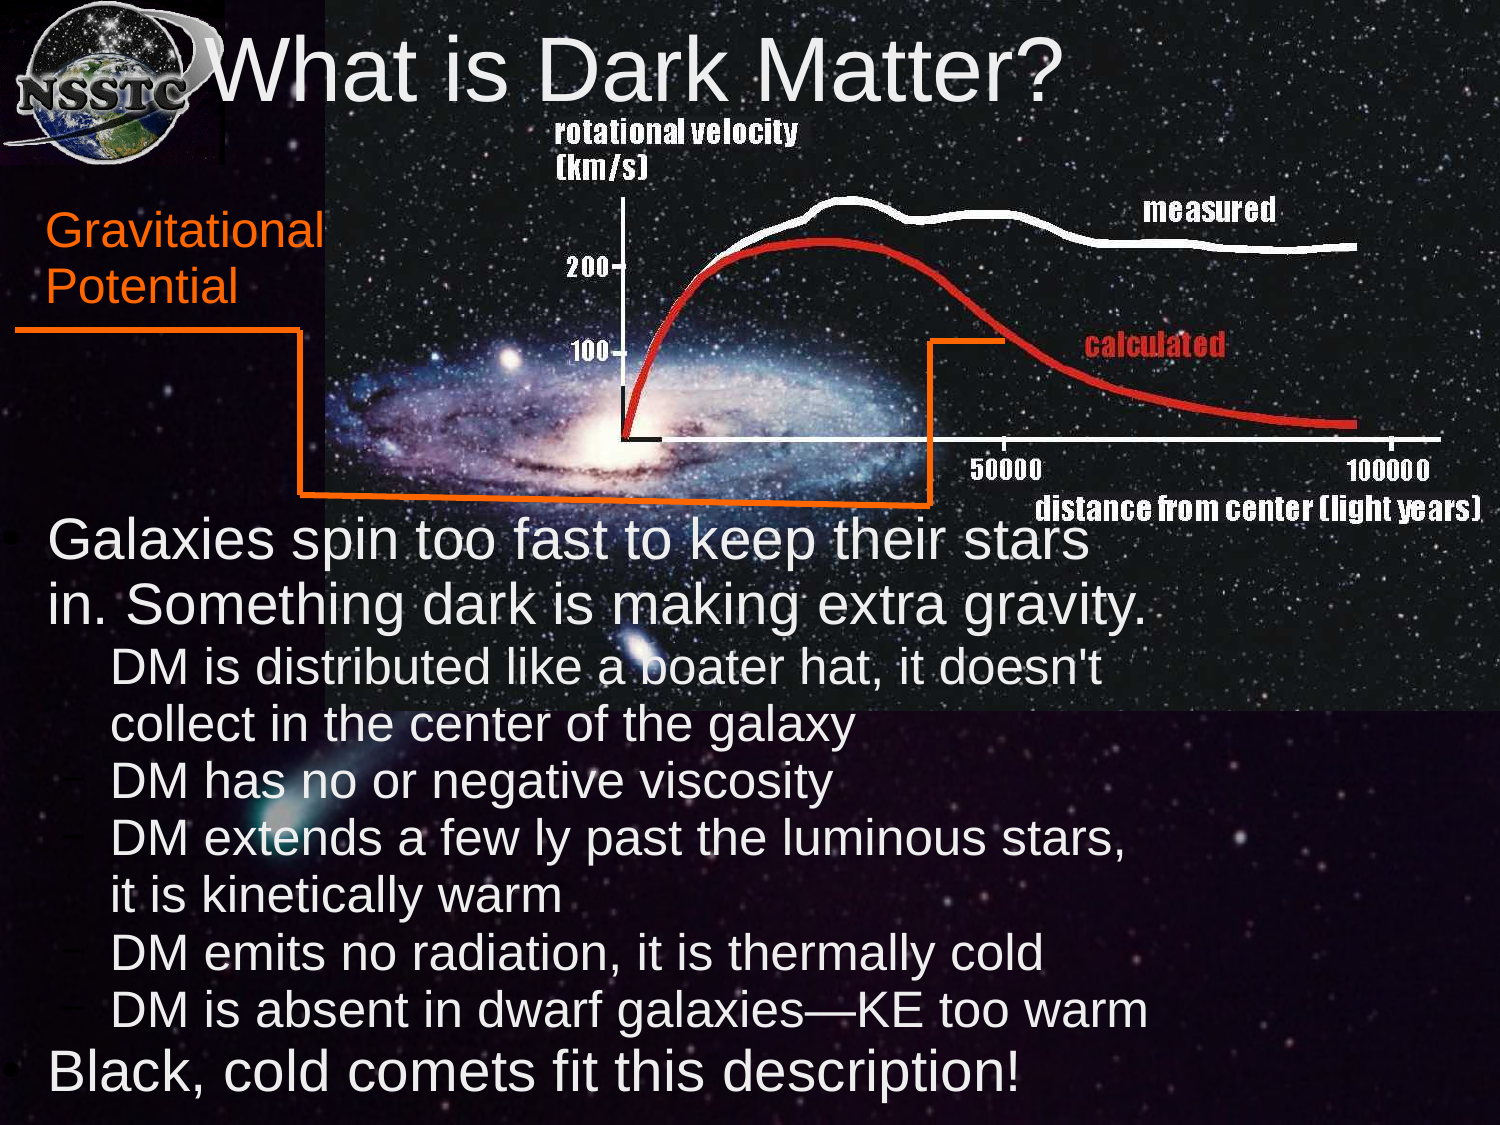

# What is Dark Matter?
Gravitational Potential
Galaxies spin too fast to keep their stars in. Something dark is making extra gravity.
DM is distributed like a boater hat, it doesn't collect in the center of the galaxy
DM has no or negative viscosity
DM extends a few ly past the luminous stars, it is kinetically warm
DM emits no radiation, it is thermally cold
DM is absent in dwarf galaxies—KE too warm
Black, cold comets fit this description!